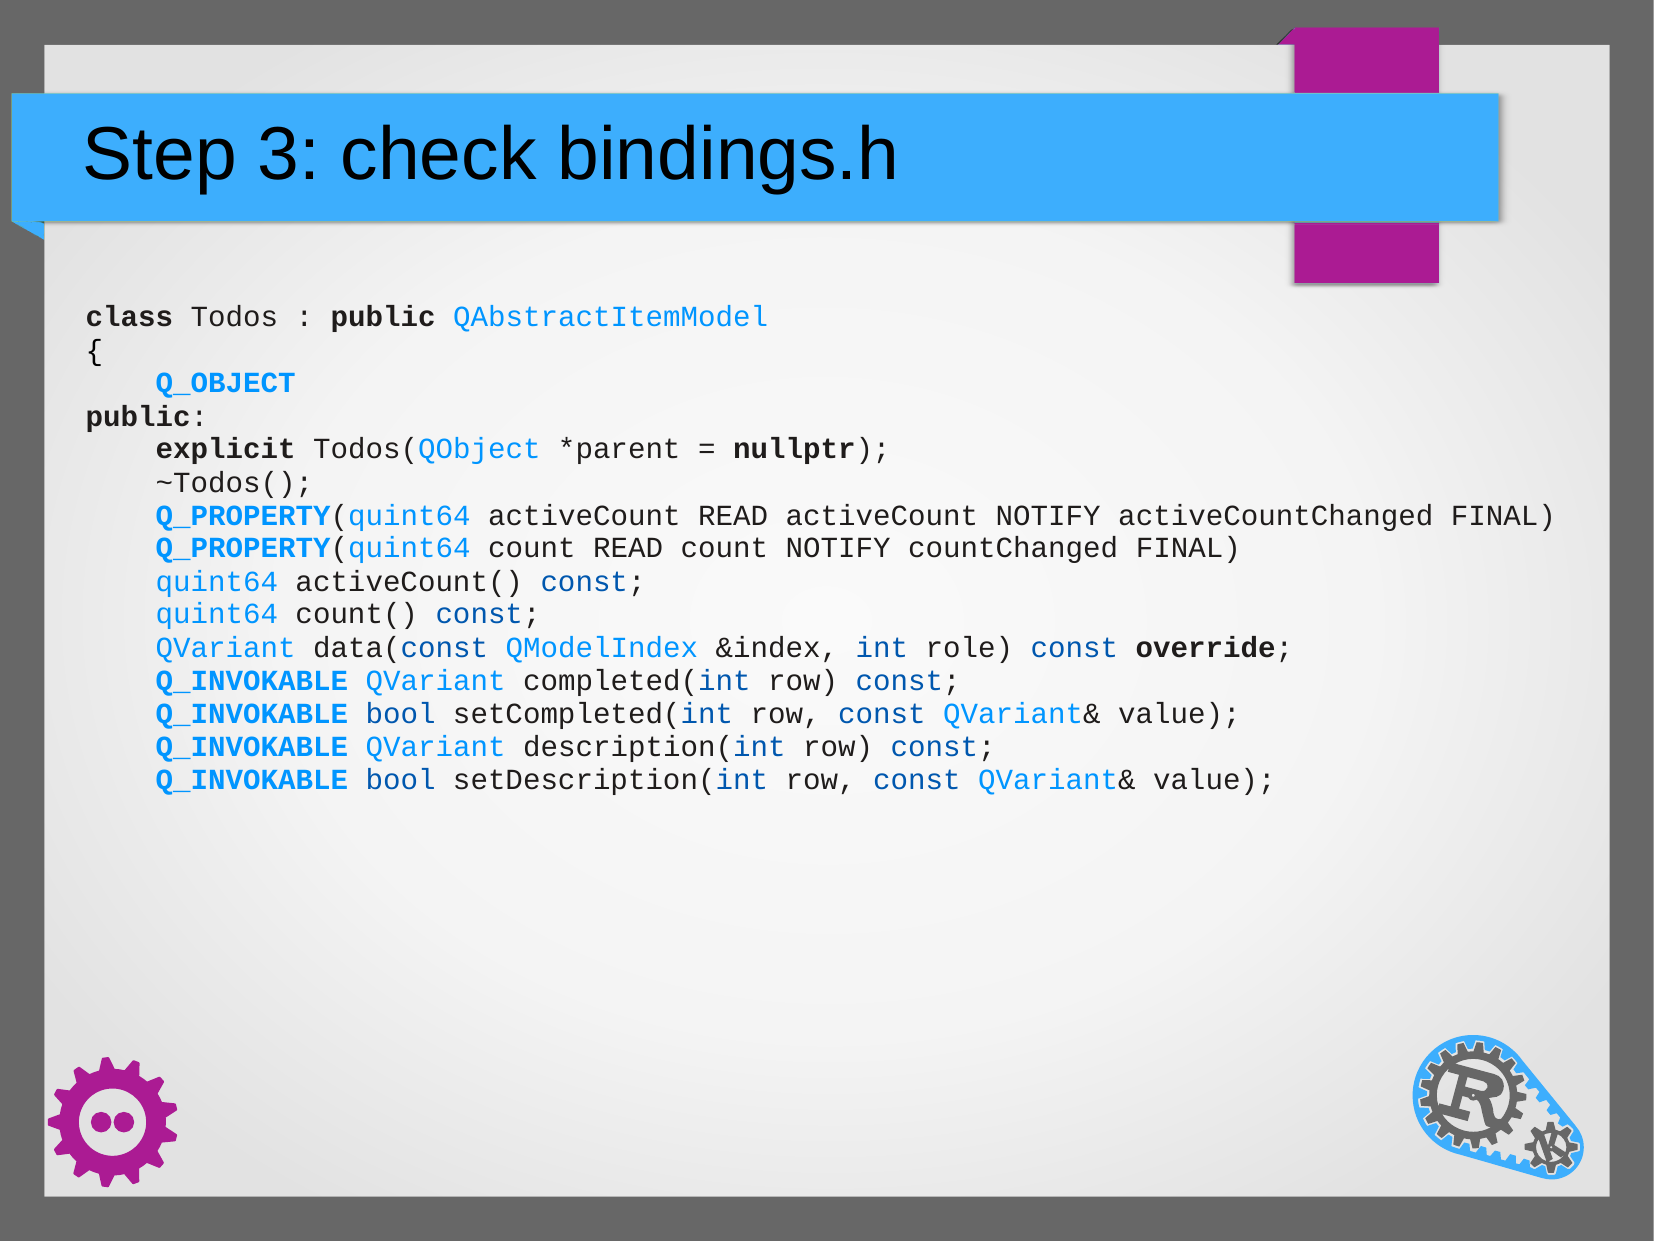

# Step 3: check bindings.h
class Todos : public QAbstractItemModel
{
 Q_OBJECT
public:
 explicit Todos(QObject *parent = nullptr);
 ~Todos();
 Q_PROPERTY(quint64 activeCount READ activeCount NOTIFY activeCountChanged FINAL)
 Q_PROPERTY(quint64 count READ count NOTIFY countChanged FINAL)
 quint64 activeCount() const;
 quint64 count() const;
 QVariant data(const QModelIndex &index, int role) const override;
 Q_INVOKABLE QVariant completed(int row) const;
 Q_INVOKABLE bool setCompleted(int row, const QVariant& value);
 Q_INVOKABLE QVariant description(int row) const;
 Q_INVOKABLE bool setDescription(int row, const QVariant& value);